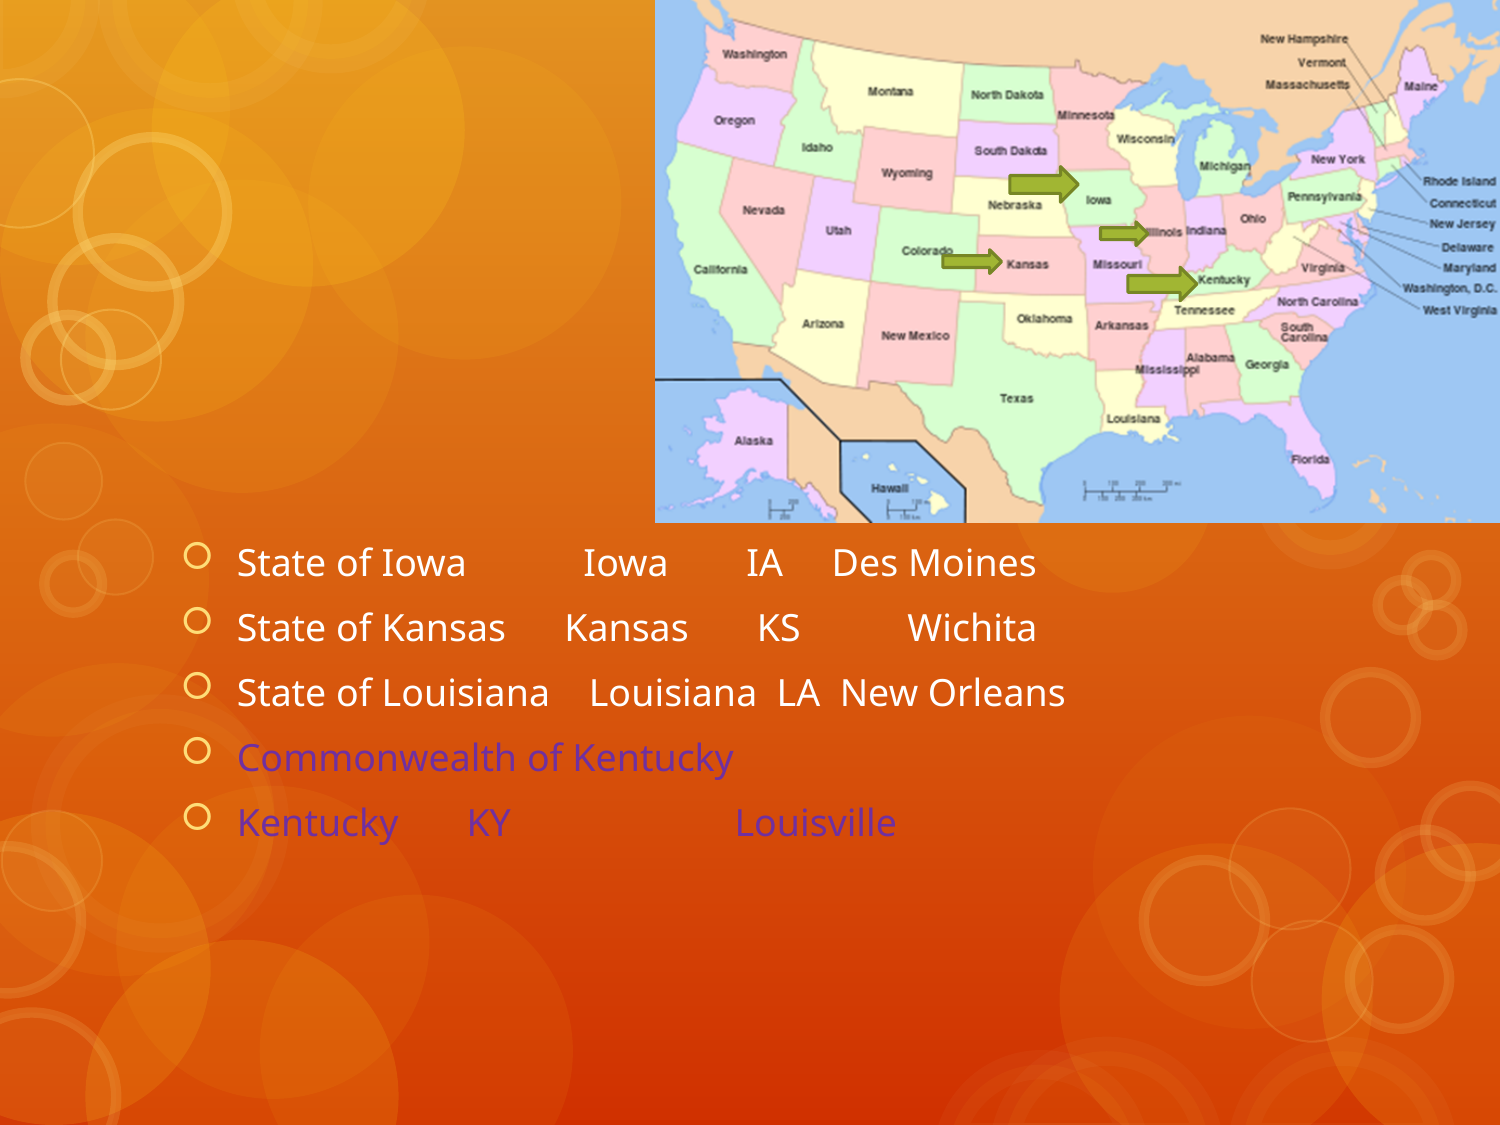

#
State of Iowa Iowa IA Des Moines
State of Kansas Kansas KS Wichita
State of Louisiana Louisiana LA New Orleans
Commonwealth of Kentucky
Kentucky KY Louisville